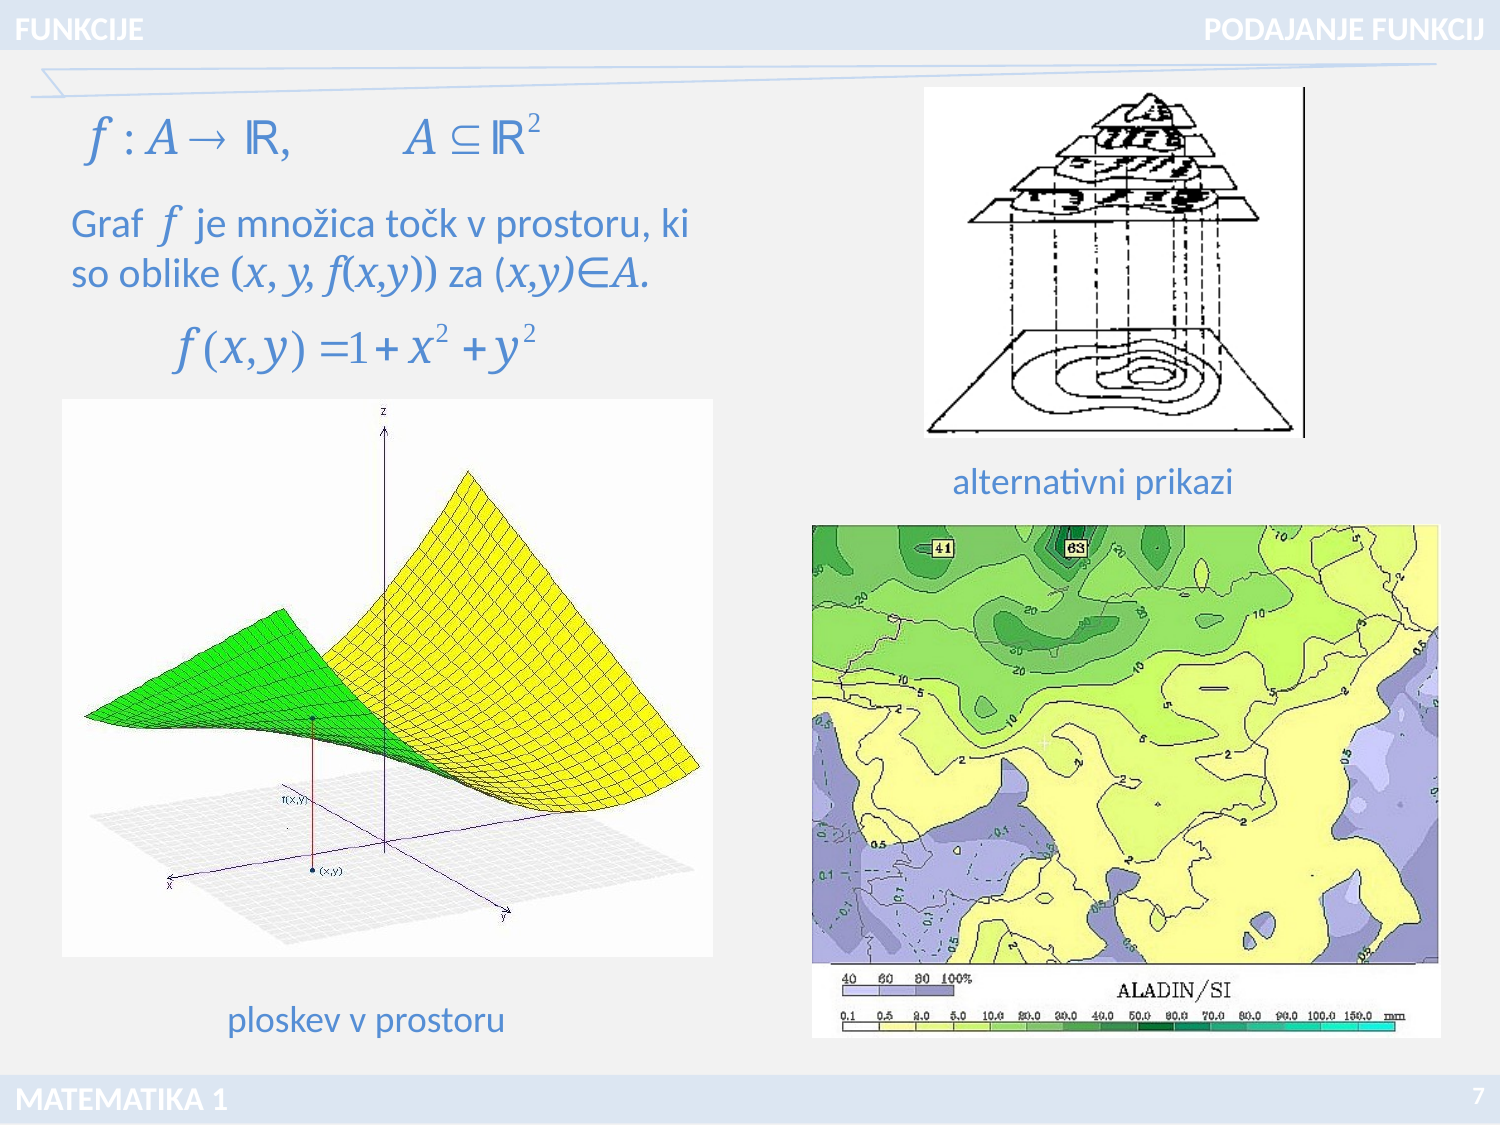

FUNKCIJE
PODAJANJE FUNKCIJ
Graf f je množica točk v prostoru, ki so oblike (x, y, f(x,y)) za (x,y)∈A.
alternativni prikazi
ploskev v prostoru
MATEMATIKA 1